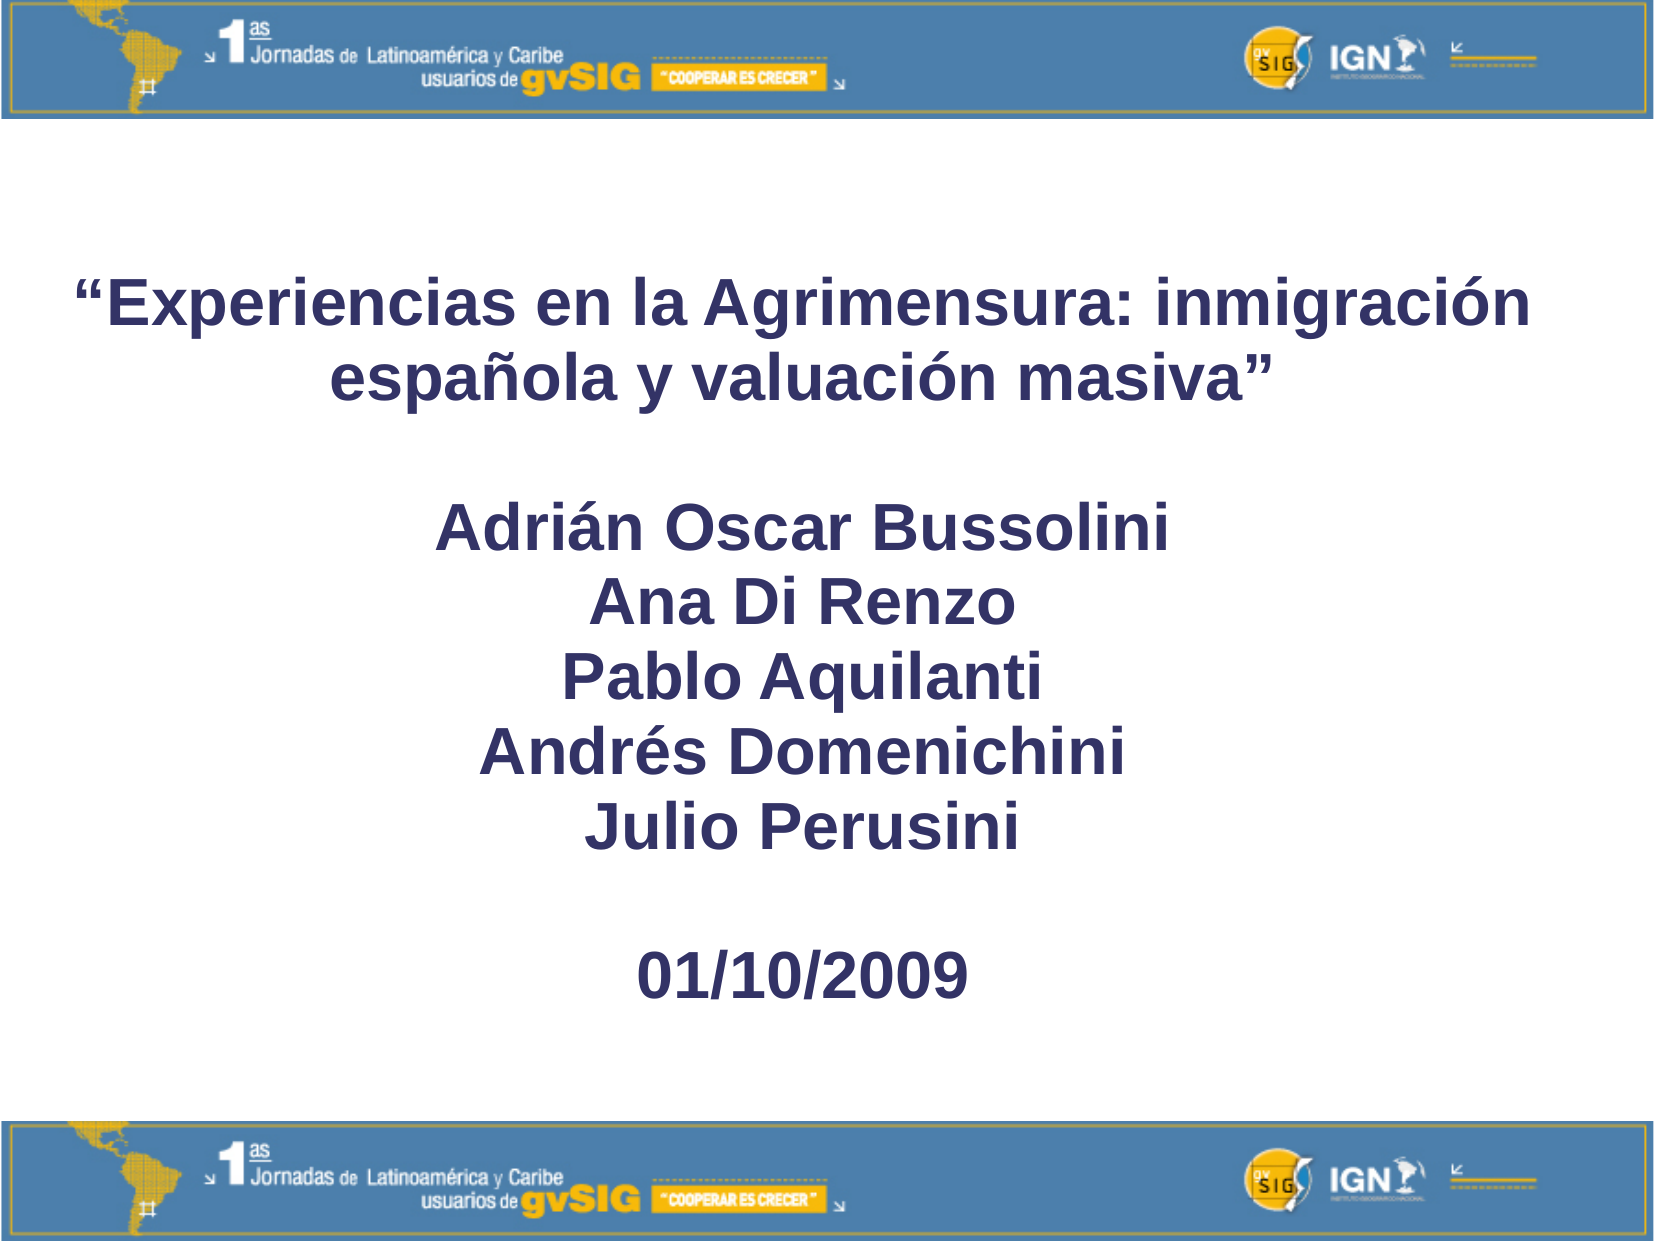

“Experiencias en la Agrimensura: inmigración española y valuación masiva”
Adrián Oscar Bussolini
Ana Di Renzo
Pablo Aquilanti
Andrés Domenichini
Julio Perusini
01/10/2009